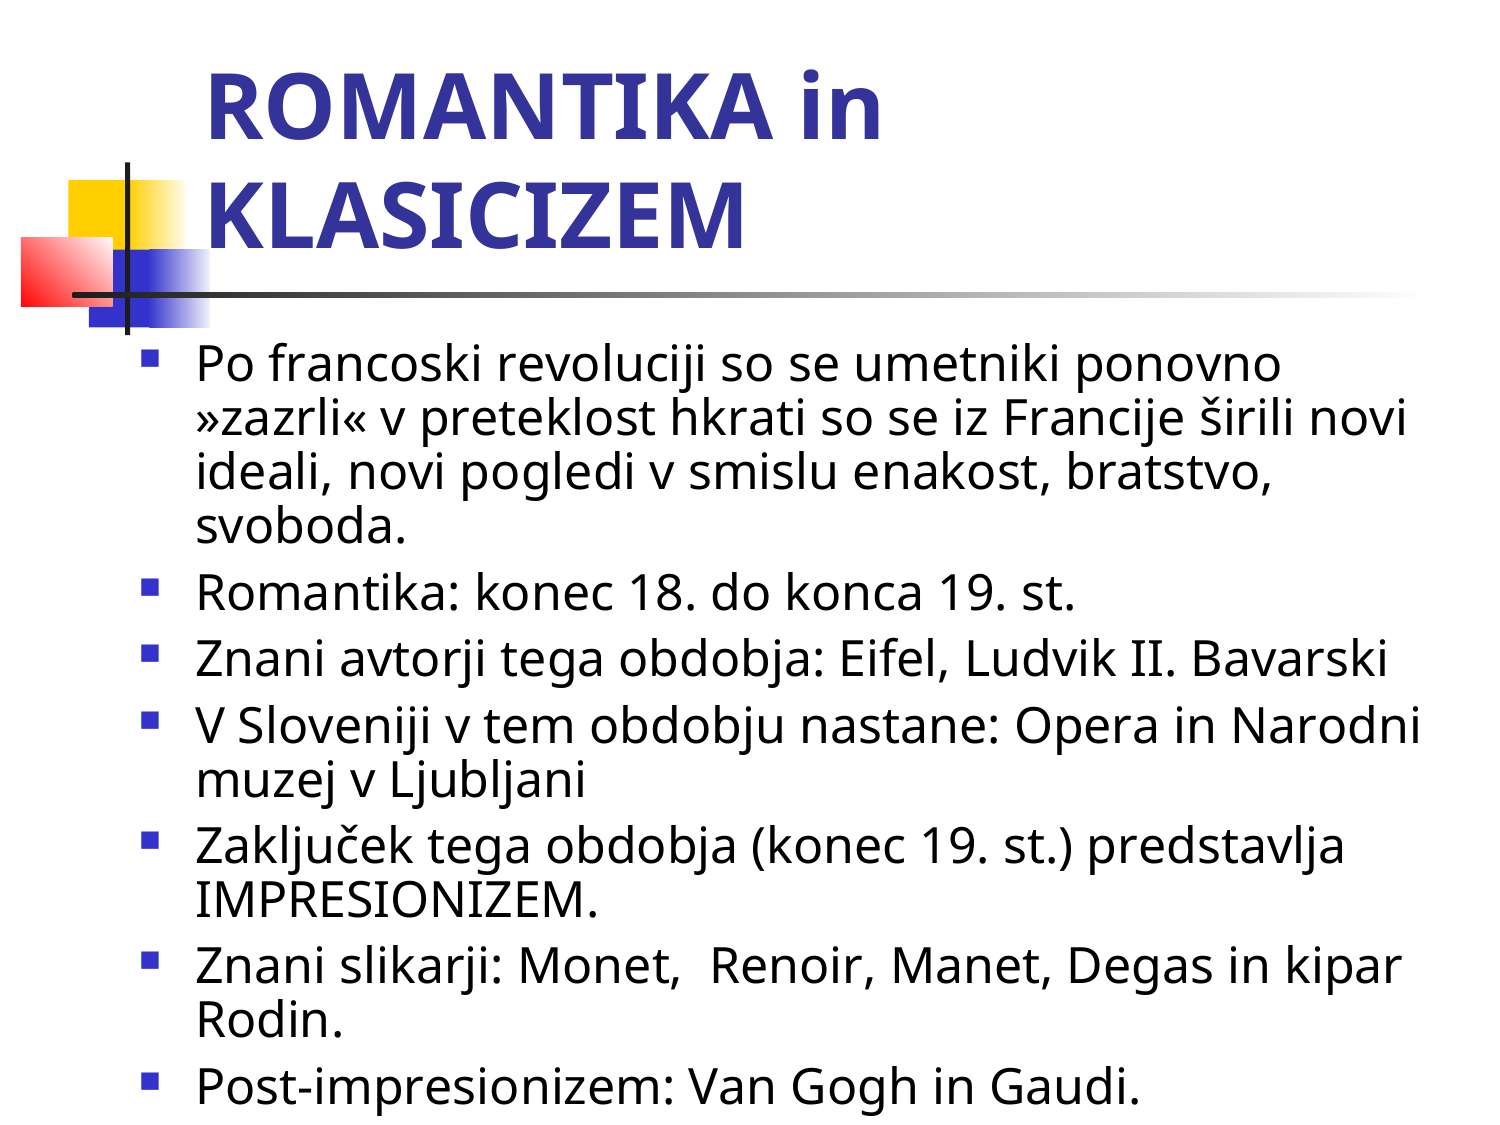

# ROMANTIKA in KLASICIZEM
Po francoski revoluciji so se umetniki ponovno »zazrli« v preteklost hkrati so se iz Francije širili novi ideali, novi pogledi v smislu enakost, bratstvo, svoboda.
Romantika: konec 18. do konca 19. st.
Znani avtorji tega obdobja: Eifel, Ludvik II. Bavarski
V Sloveniji v tem obdobju nastane: Opera in Narodni muzej v Ljubljani
Zaključek tega obdobja (konec 19. st.) predstavlja IMPRESIONIZEM.
Znani slikarji: Monet, Renoir, Manet, Degas in kipar Rodin.
Post-impresionizem: Van Gogh in Gaudi.